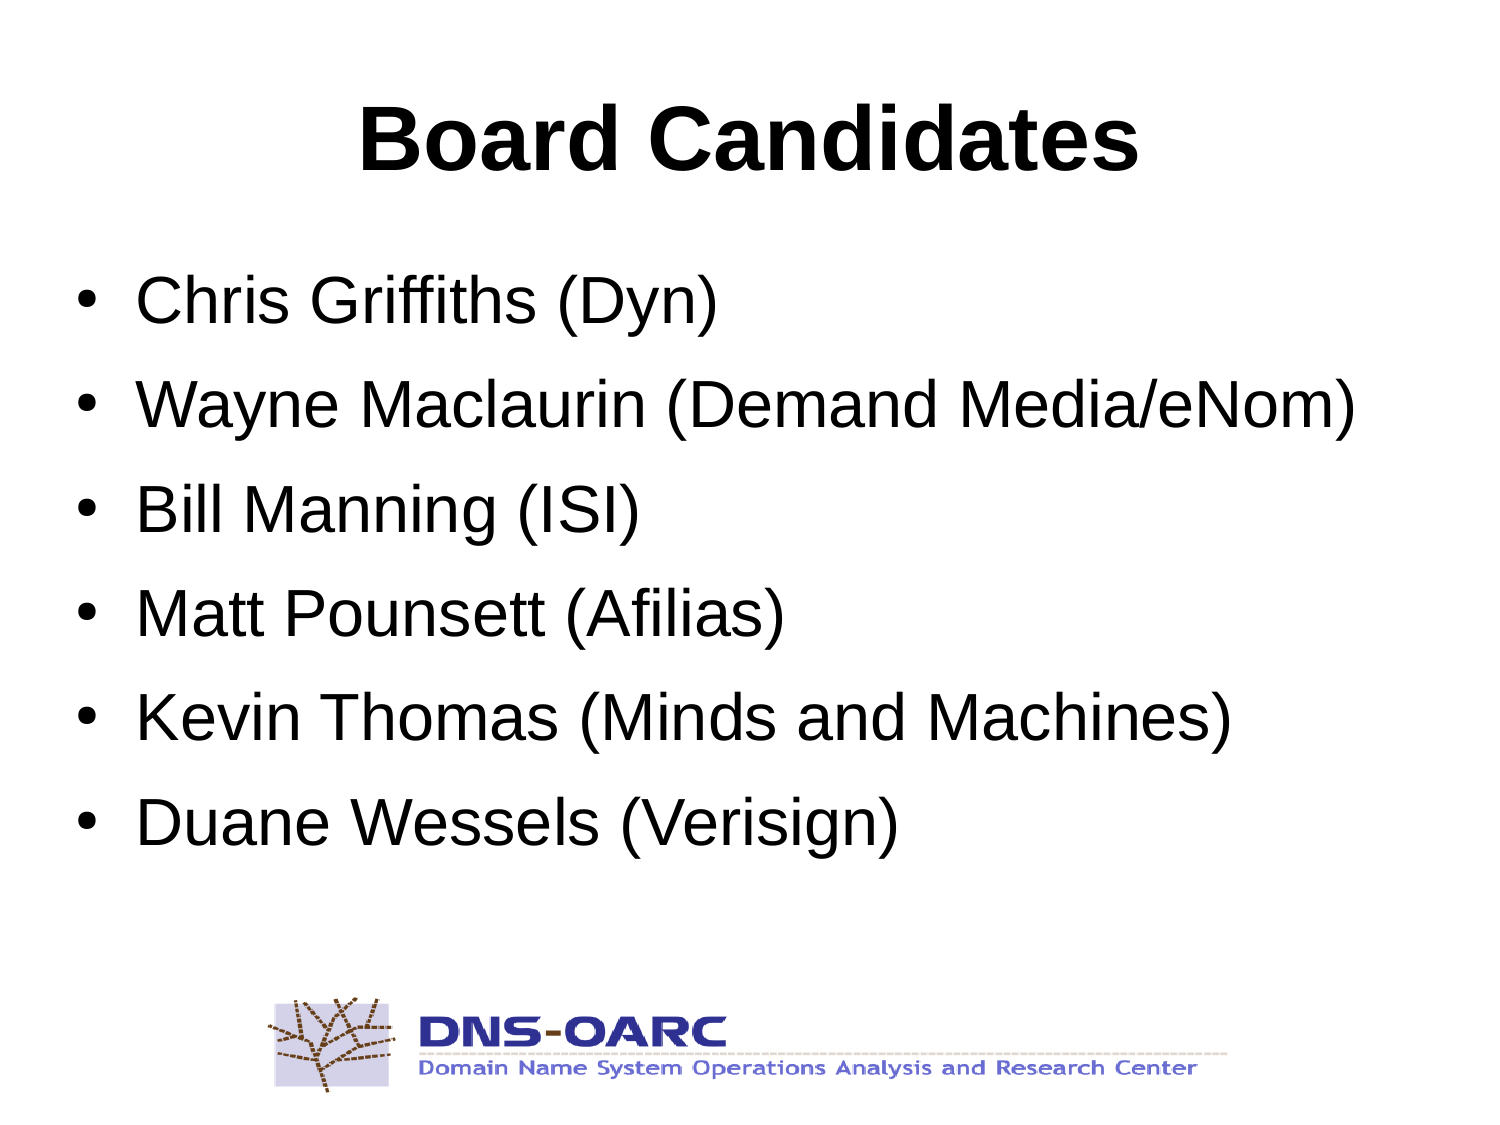

# Board Candidates
 Chris Griffiths (Dyn)
 Wayne Maclaurin (Demand Media/eNom)
 Bill Manning (ISI)
 Matt Pounsett (Afilias)
 Kevin Thomas (Minds and Machines)
 Duane Wessels (Verisign)